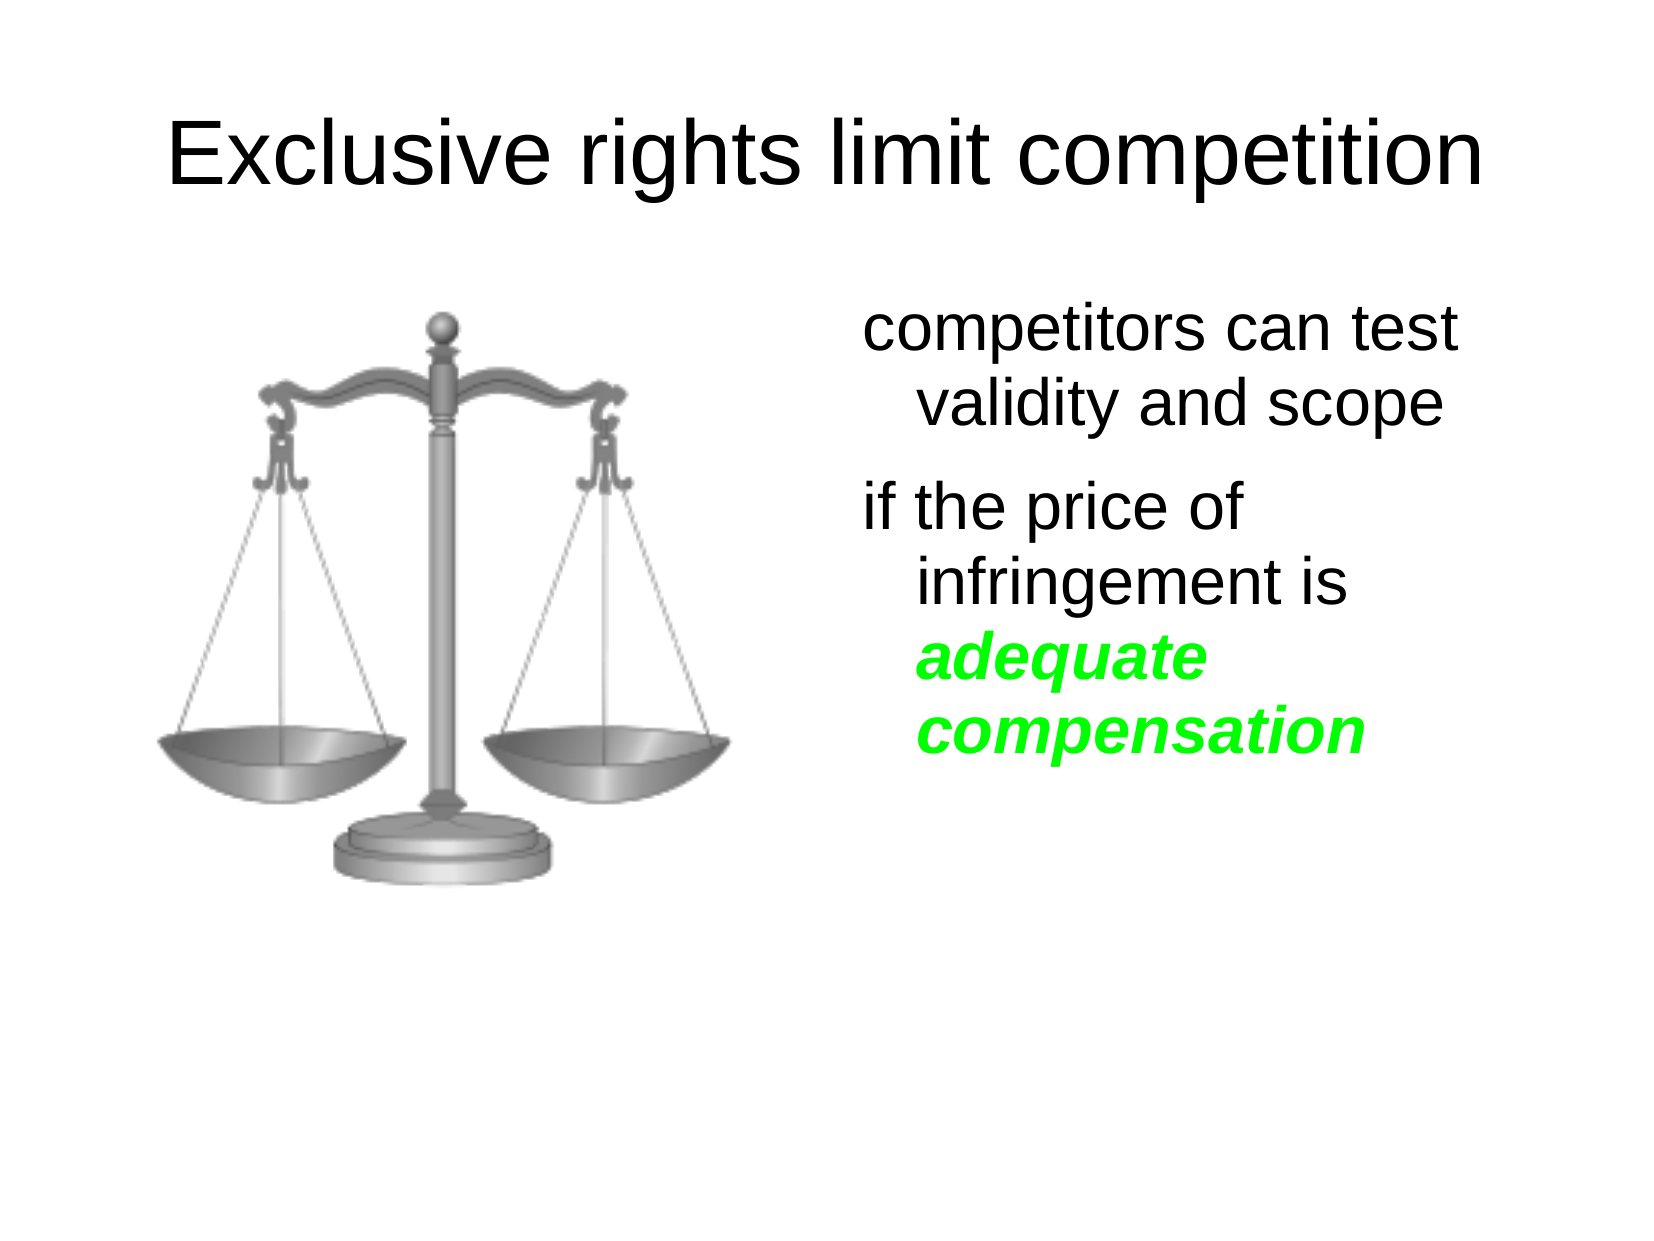

# Exclusive rights limit competition
competitors can test validity and scope
if the price of infringement is adequate compensation